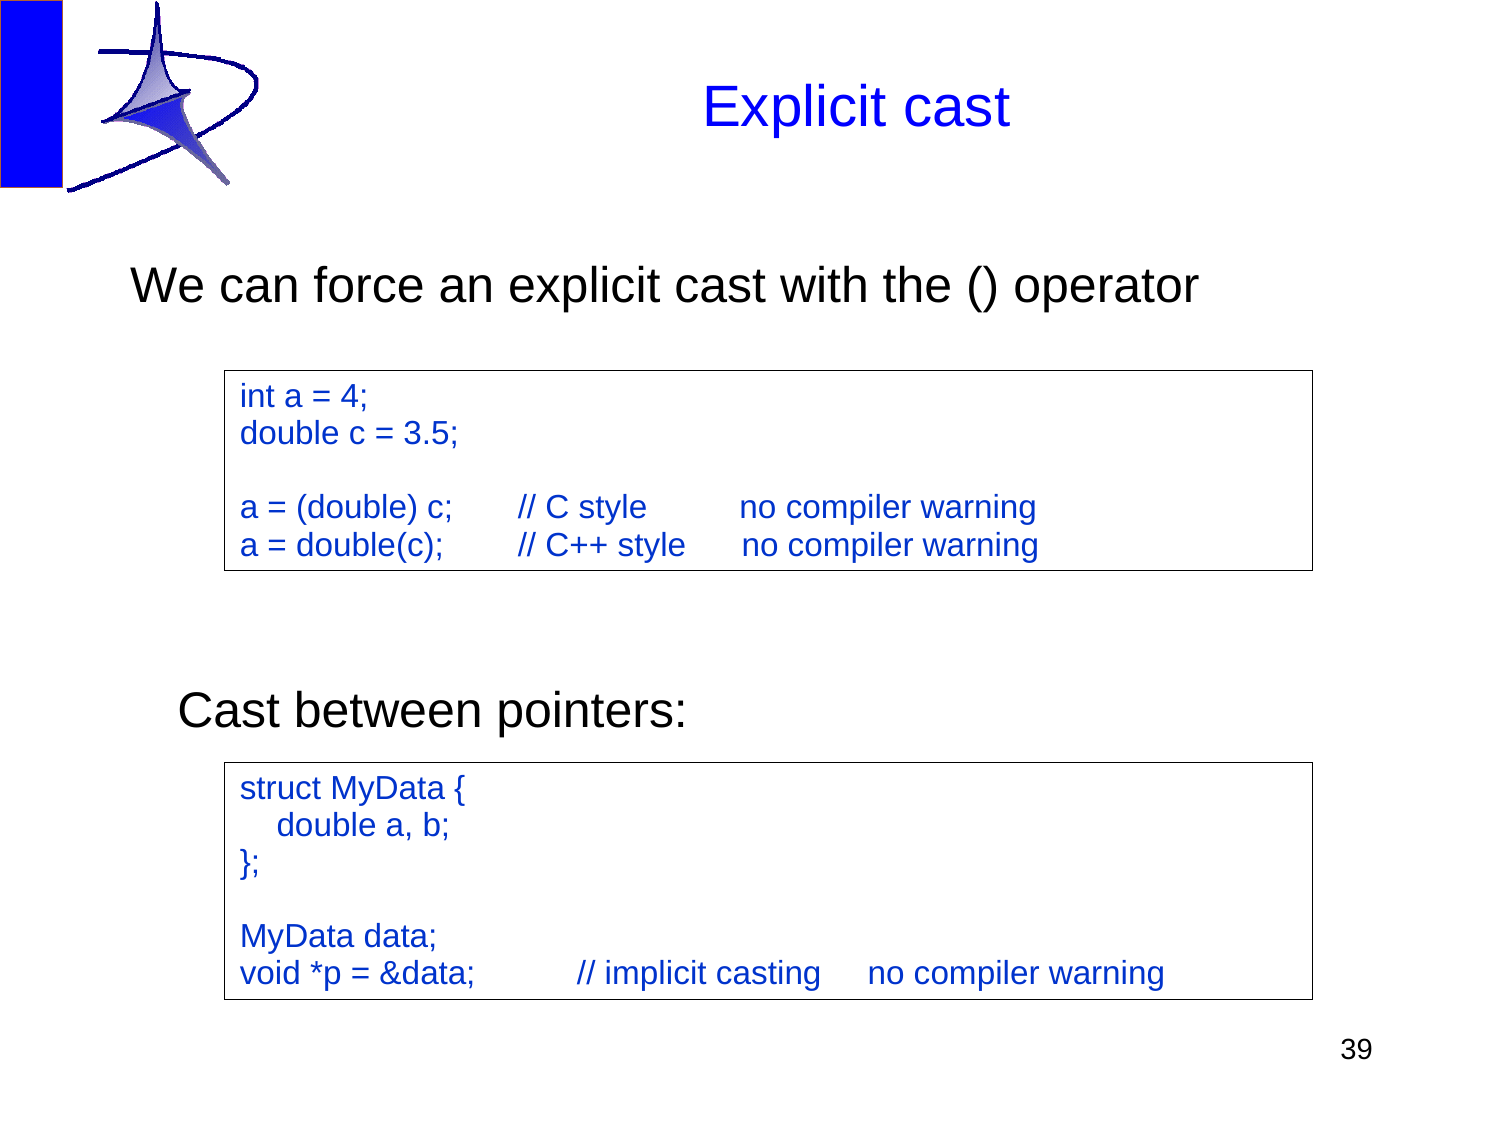

# Explicit cast
We can force an explicit cast with the () operator
int a = 4;
double c = 3.5;
a = (double) c; // C style no compiler warning
a = double(c); // C++ style no compiler warning
Cast between pointers:
struct MyData {
 double a, b;
};
MyData data;
void *p = &data; // implicit casting no compiler warning
39